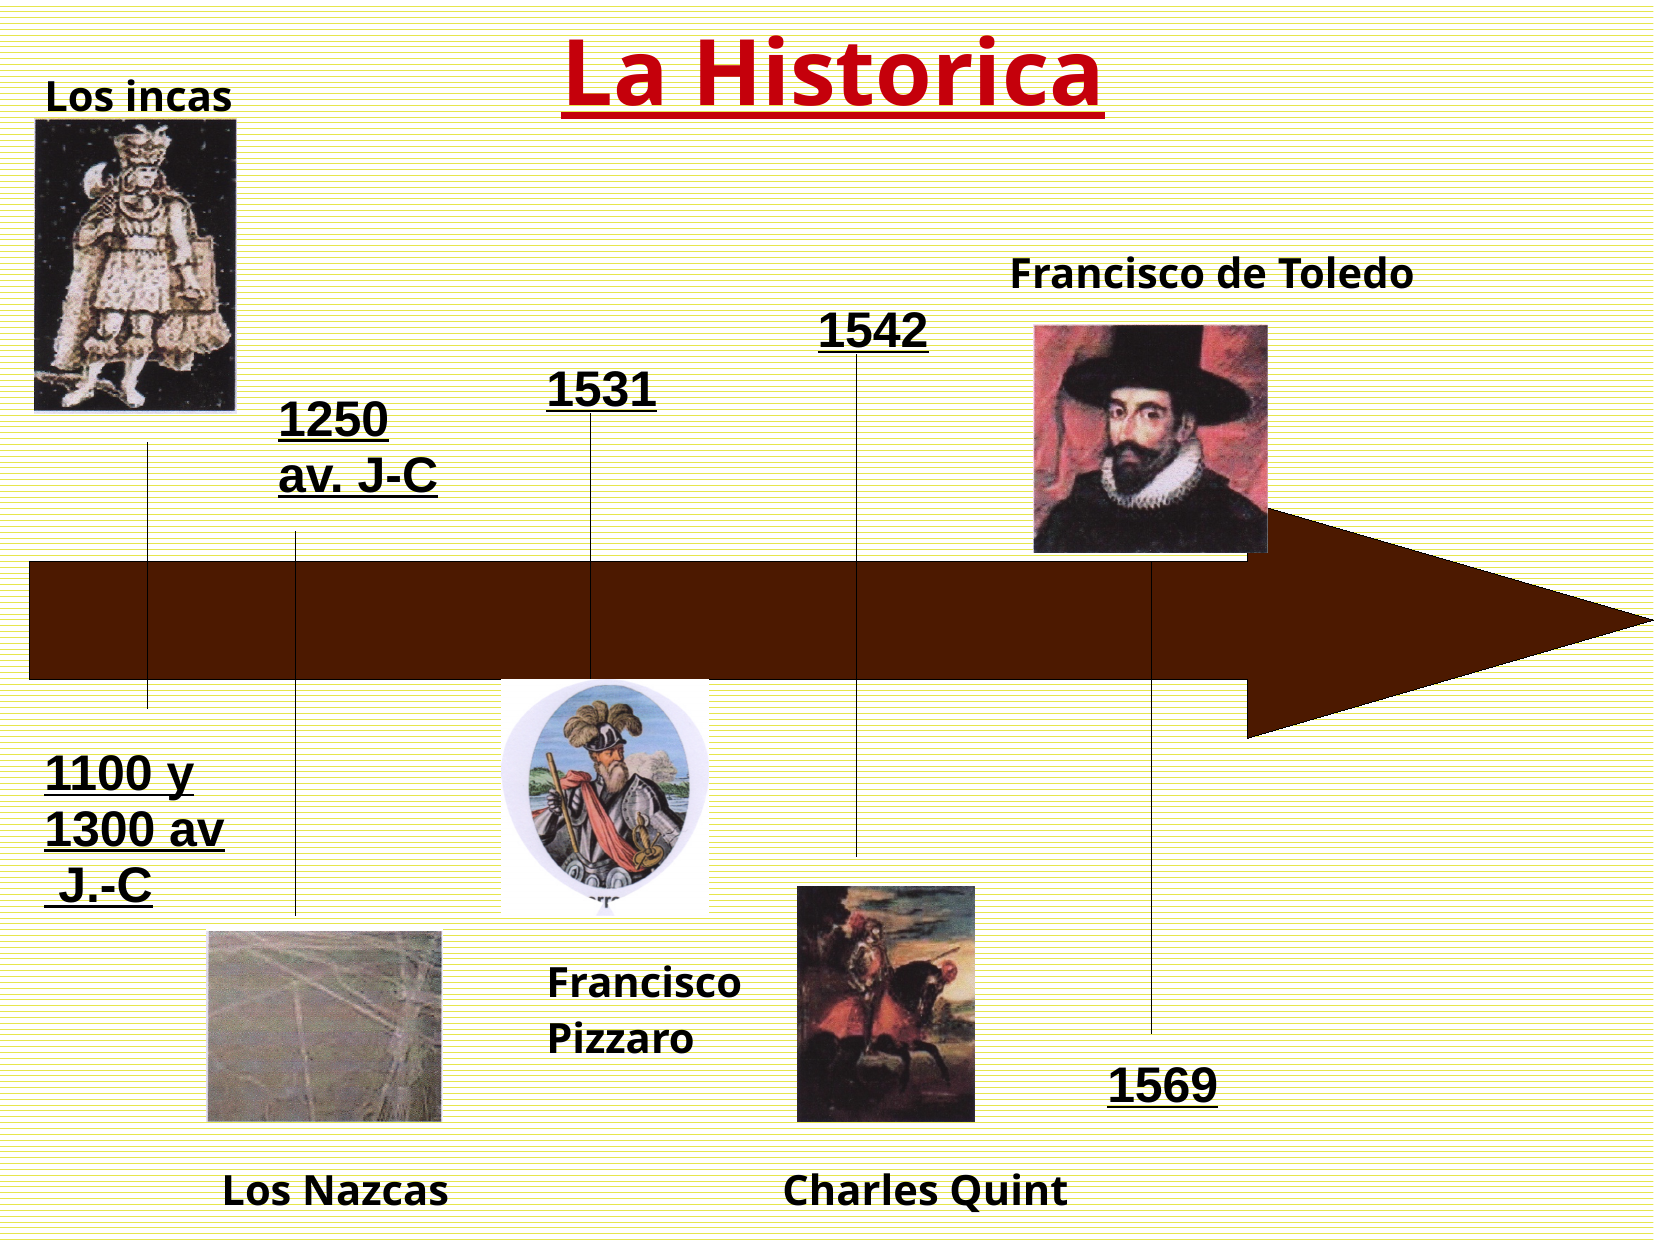

La Historica
Los incas
Francisco de Toledo
1542
1531
1250
av. J-C
1100 y
1300 av
 J.-C
Francisco
Pizzaro
1569
Los Nazcas
Charles Quint